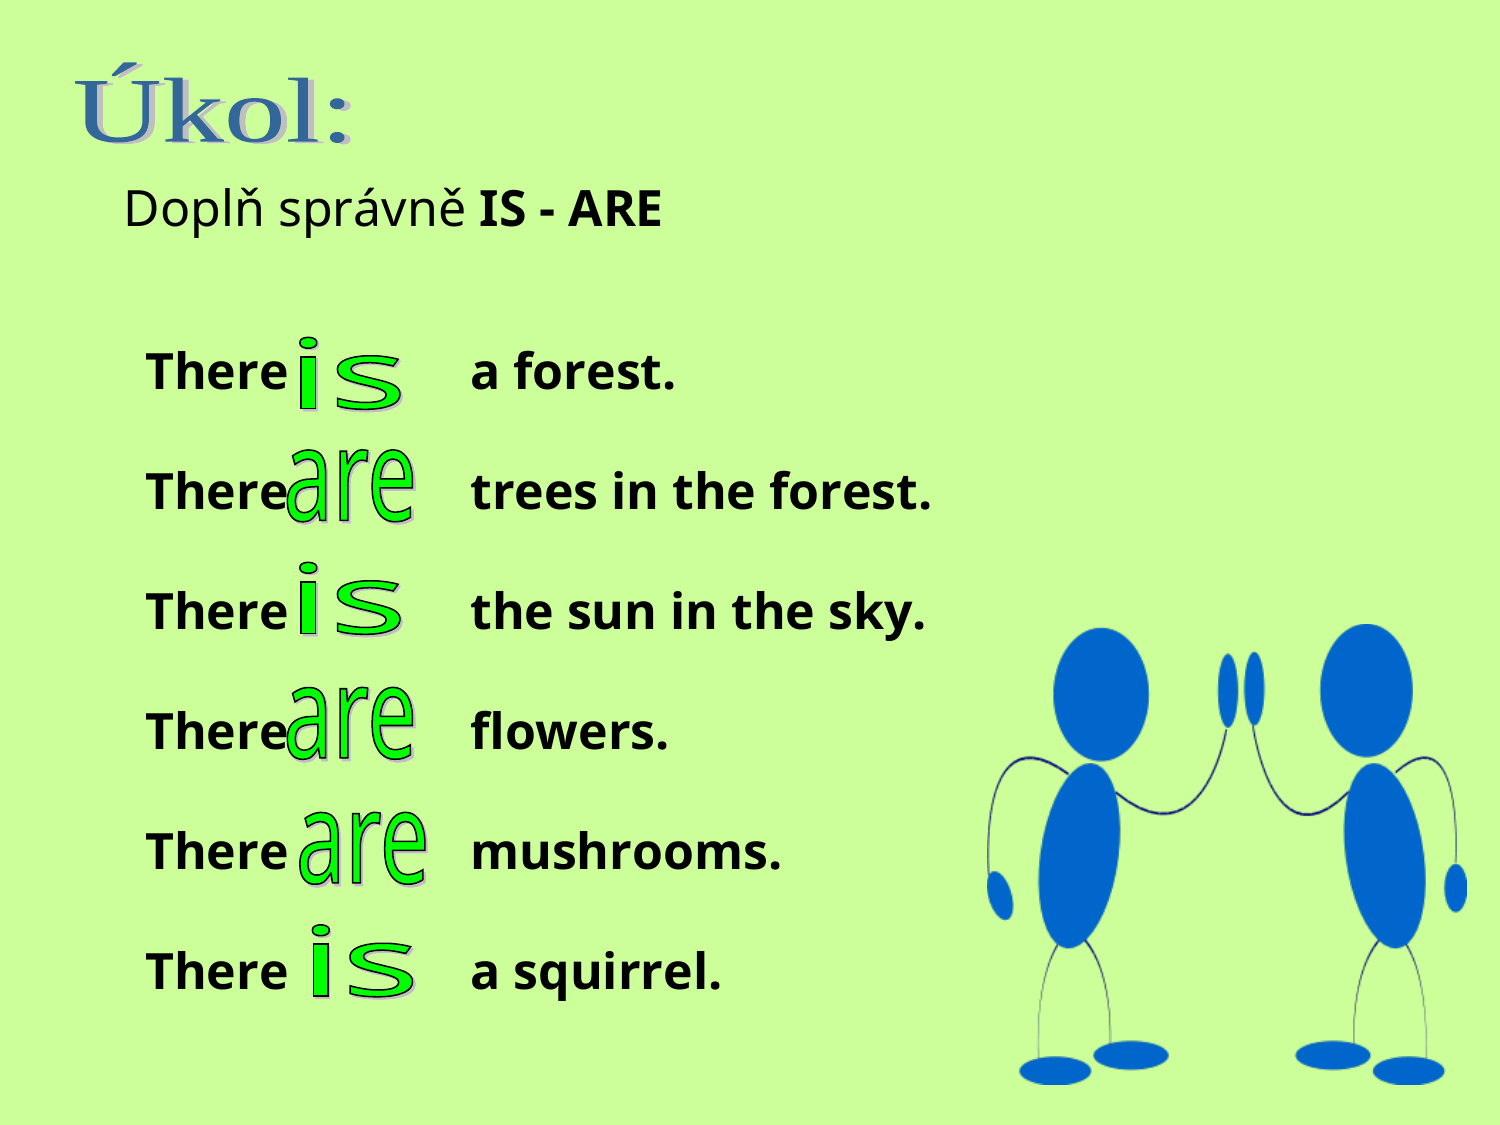

Úkol:
Doplň správně IS - ARE
There a forest.
There trees in the forest.
There the sun in the sky.
There flowers.
There mushrooms.
There a squirrel.
is
are
is
are
are
is